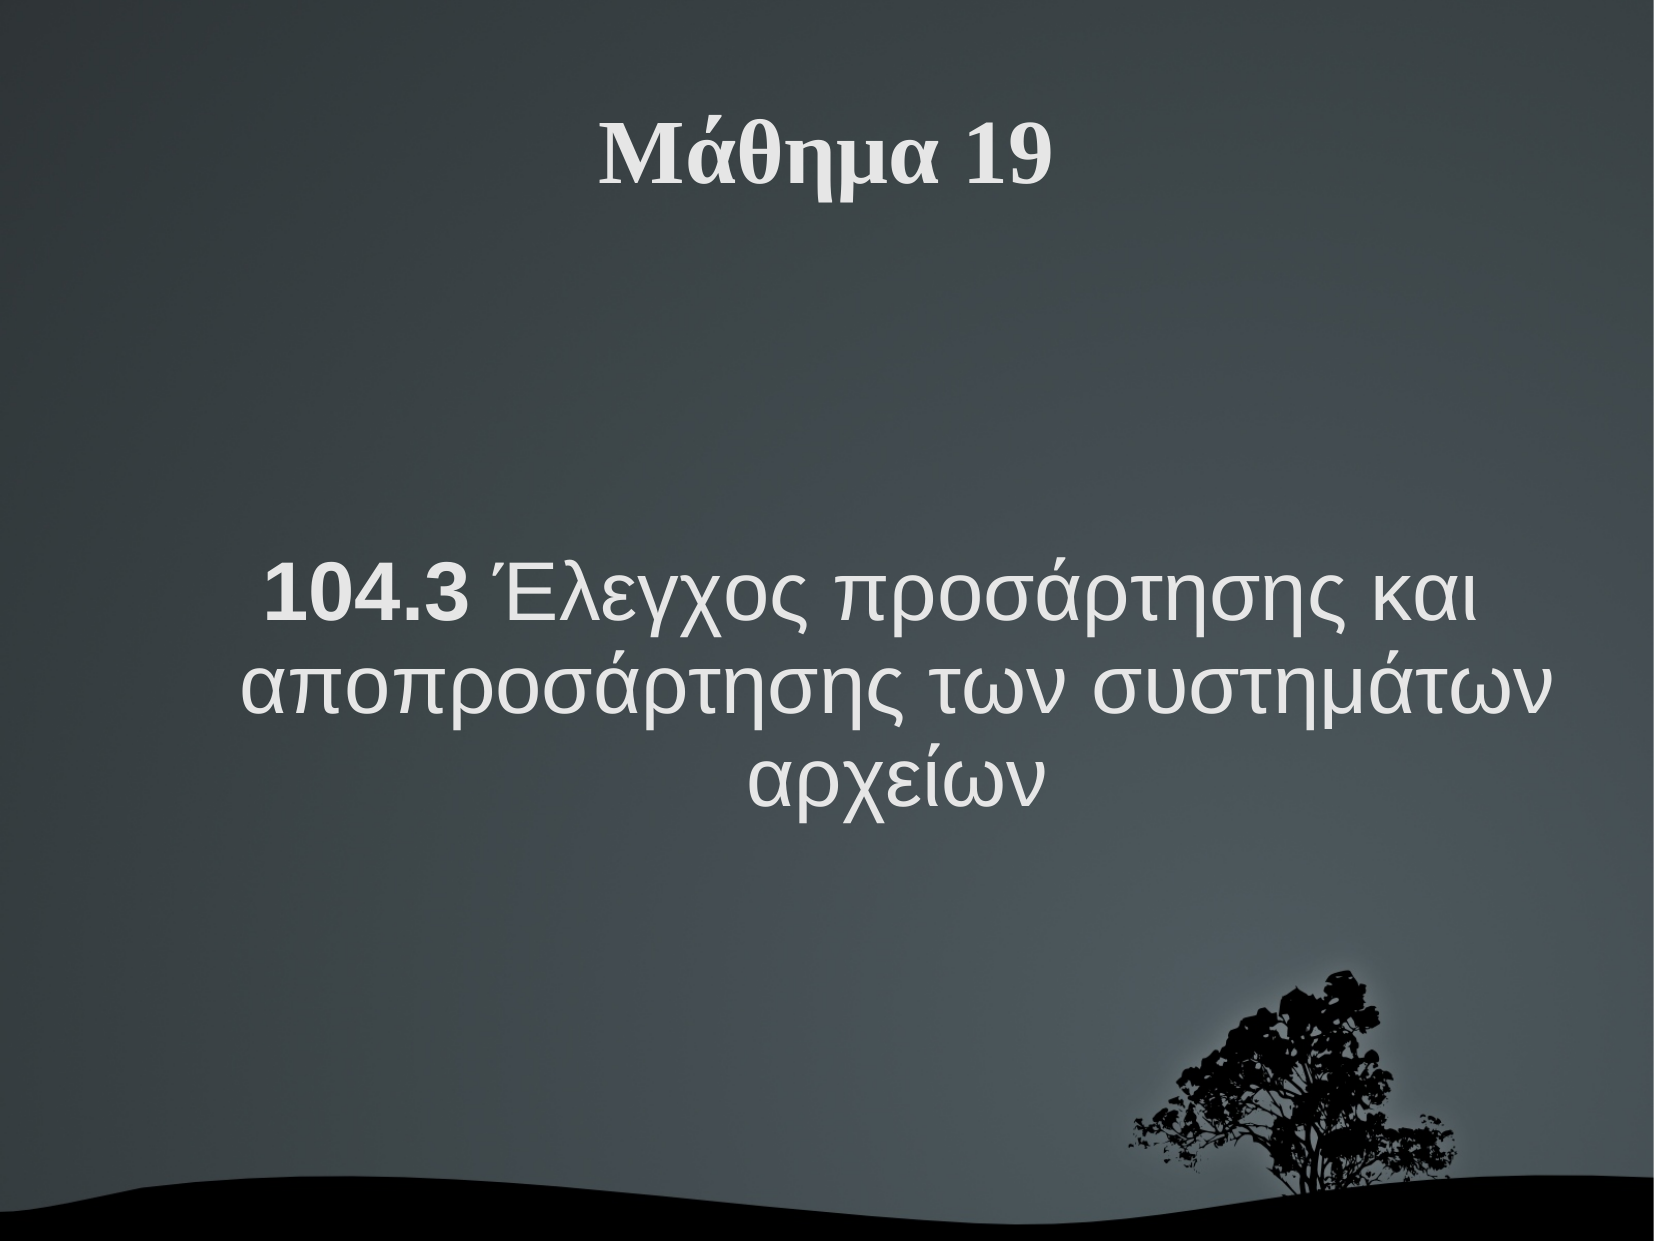

# Μάθημα 19
104.3 Έλεγχος προσάρτησης και αποπροσάρτησης των συστημάτων αρχείων